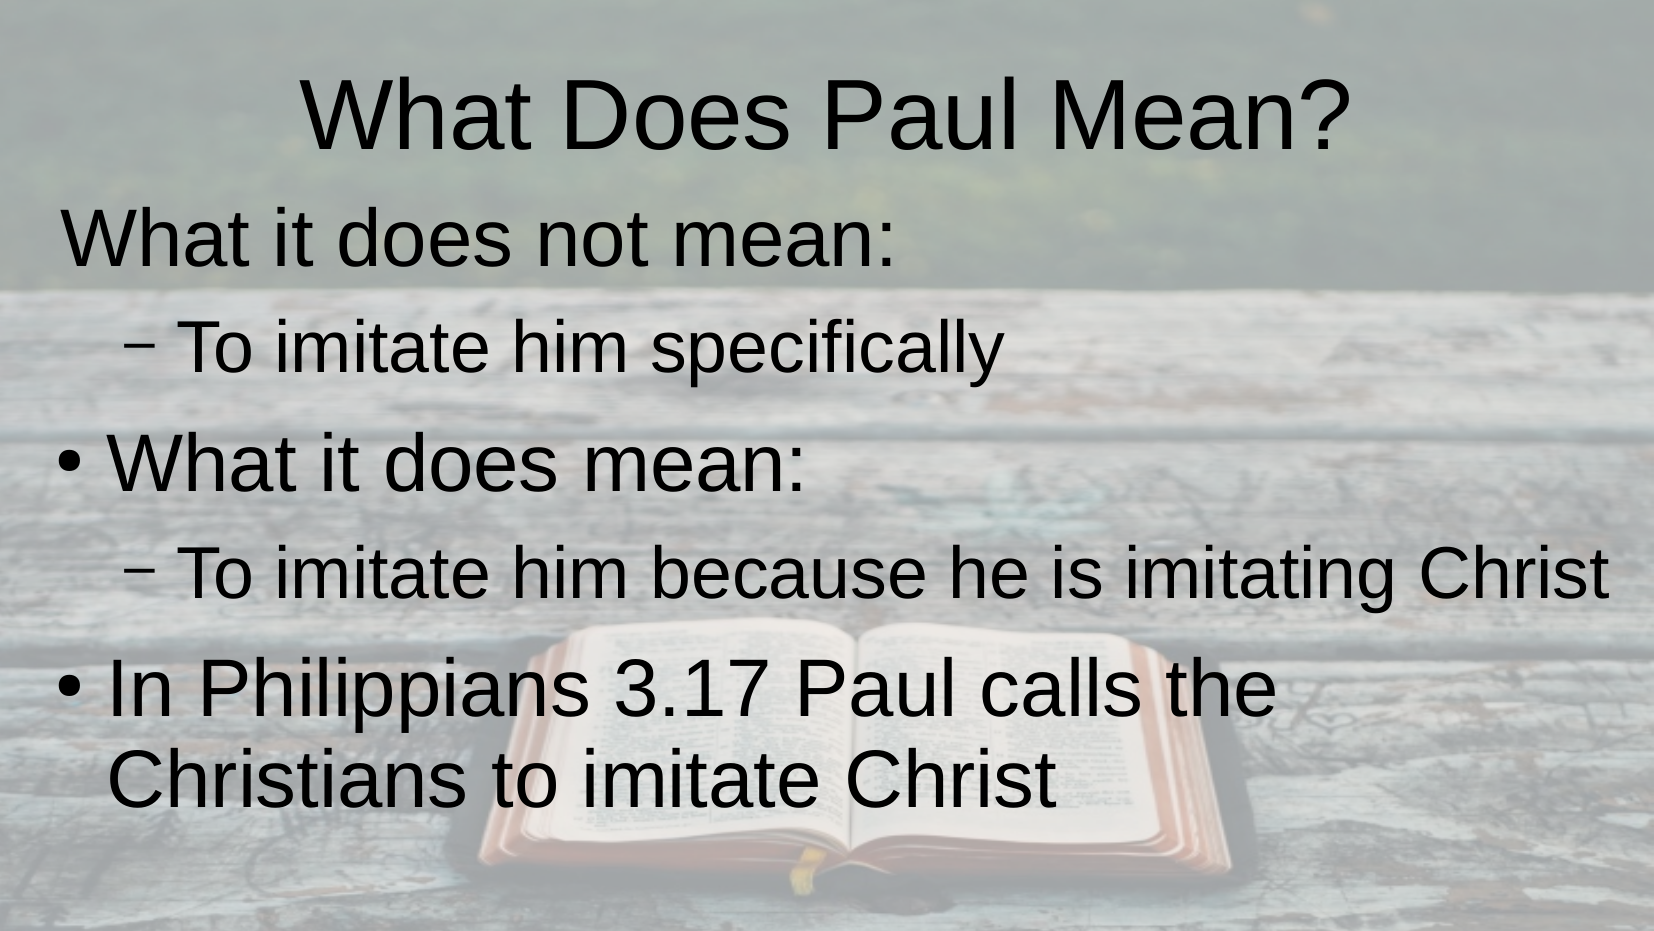

# What Does Paul Mean?
 What it does not mean:
To imitate him specifically
What it does mean:
To imitate him because he is imitating Christ
In Philippians 3.17 Paul calls the Christians to imitate Christ